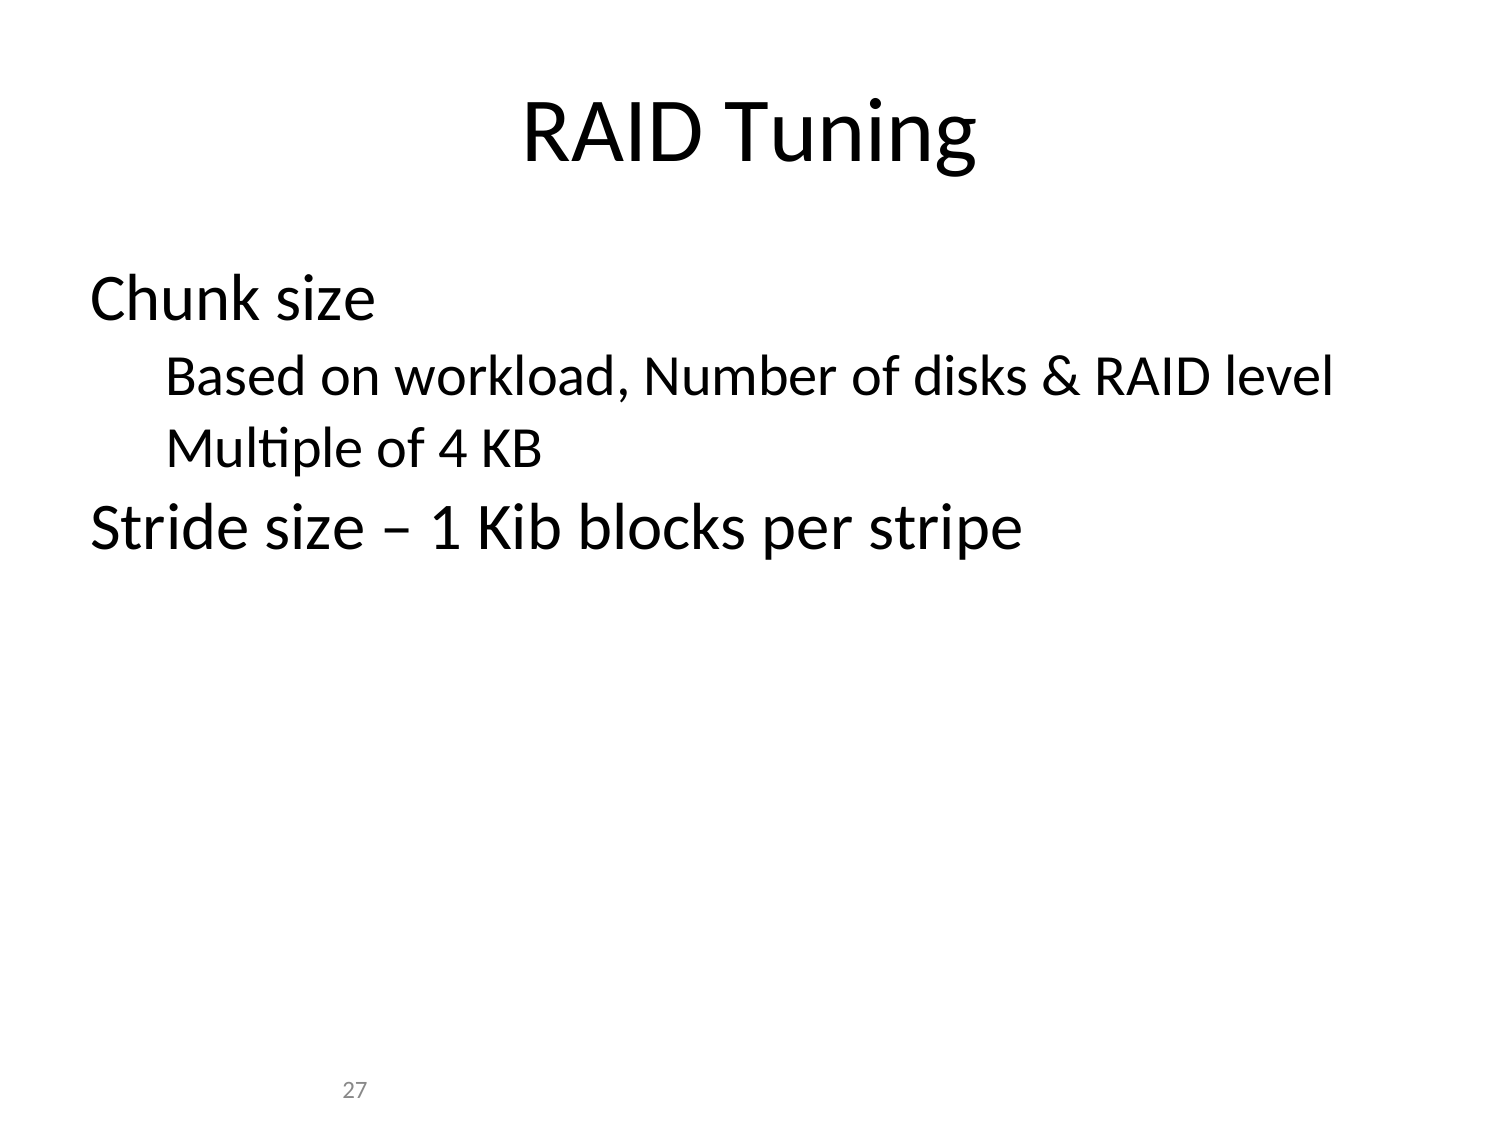

RAID Tuning
Chunk size
Based on workload, Number of disks & RAID level
Multiple of 4 KB
Stride size – 1 Kib blocks per stripe